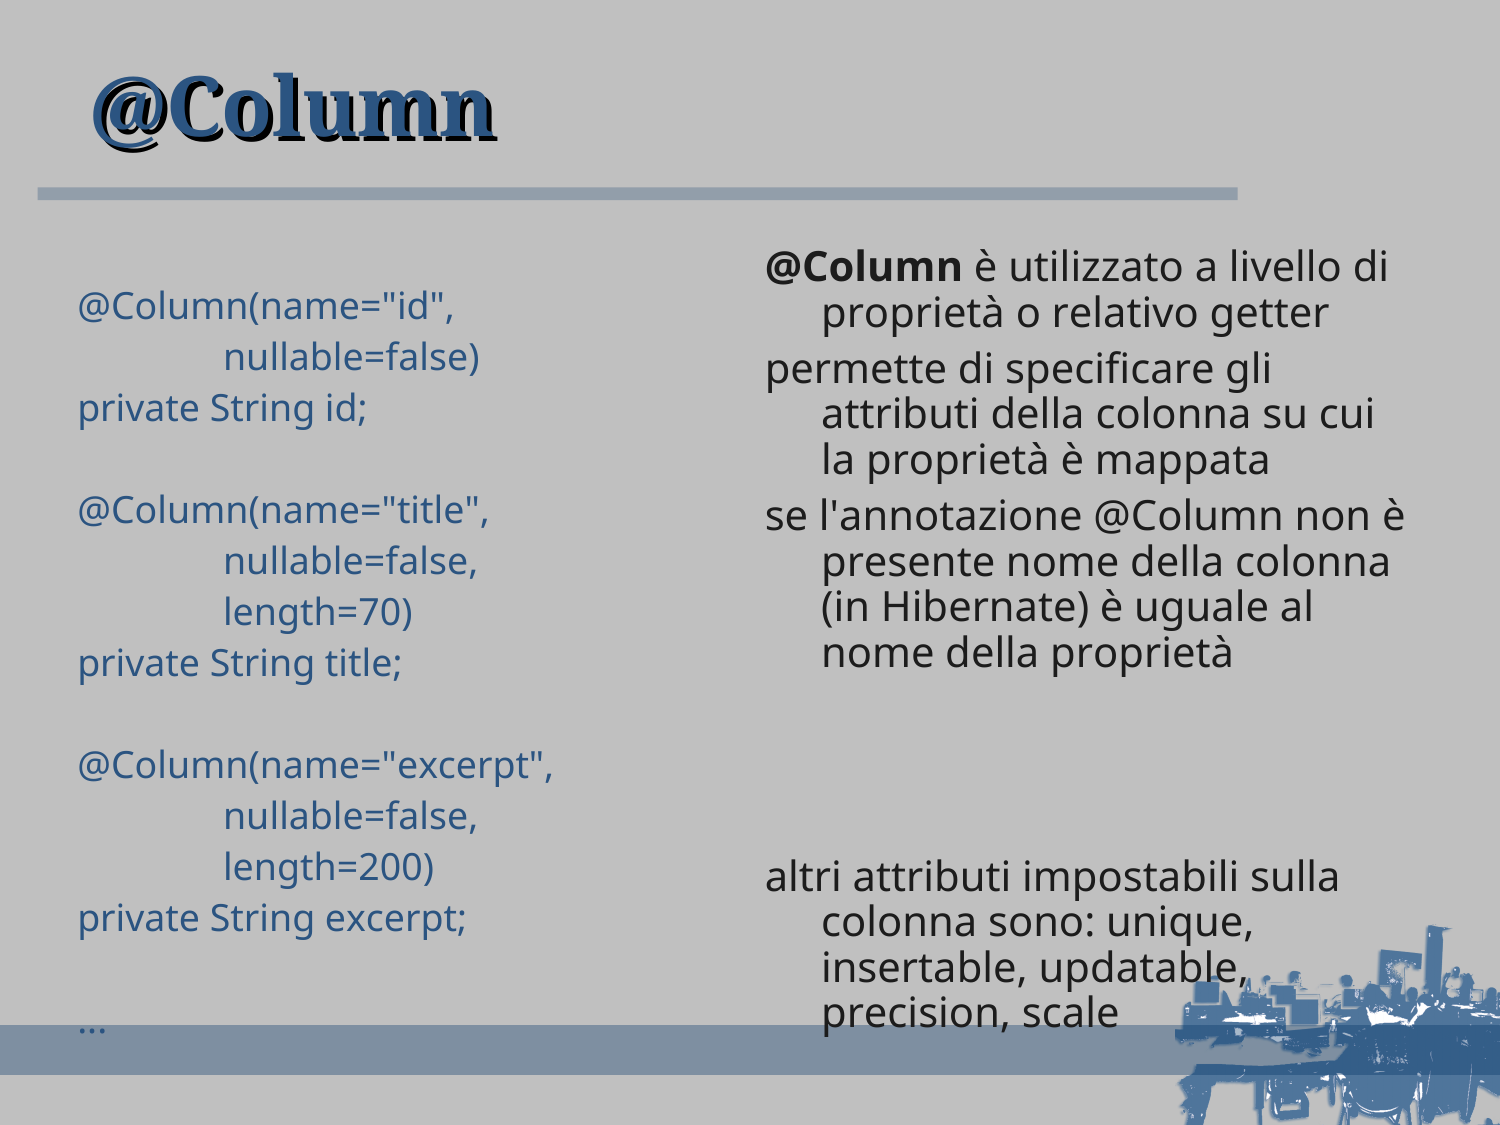

# @Column
@Column è utilizzato a livello di proprietà o relativo getter
permette di specificare gli attributi della colonna su cui la proprietà è mappata
se l'annotazione @Column non è presente nome della colonna (in Hibernate) è uguale al nome della proprietà
altri attributi impostabili sulla colonna sono: unique, insertable, updatable, precision, scale
@Column(name="id",
 nullable=false)
private String id;
@Column(name="title",
 nullable=false,
 length=70)
private String title;
@Column(name="excerpt",
 nullable=false,
 length=200)
private String excerpt;
...